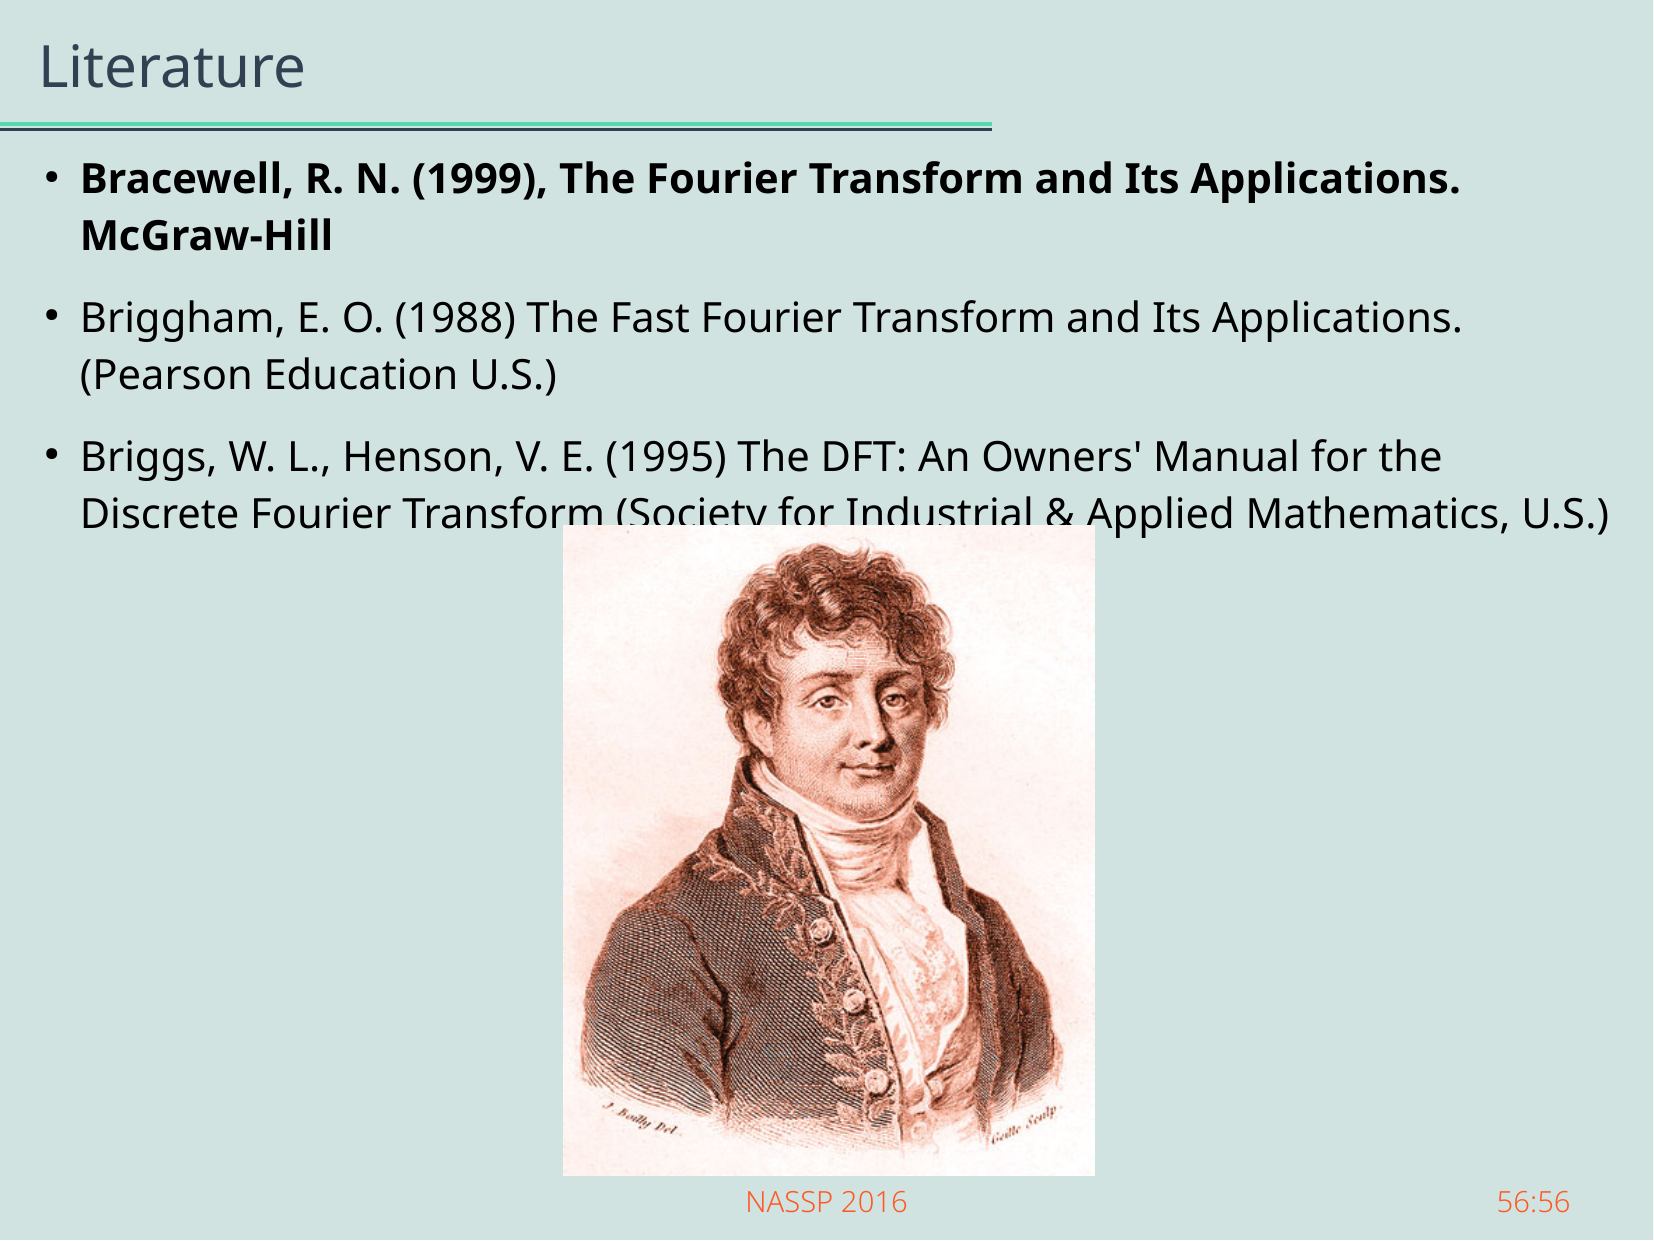

Literature
Bracewell, R. N. (1999), The Fourier Transform and Its Applications. McGraw-Hill
Briggham, E. O. (1988) The Fast Fourier Transform and Its Applications. (Pearson Education U.S.)
Briggs, W. L., Henson, V. E. (1995) The DFT: An Owners' Manual for the Discrete Fourier Transform (Society for Industrial & Applied Mathematics, U.S.)
NASSP 2016
56